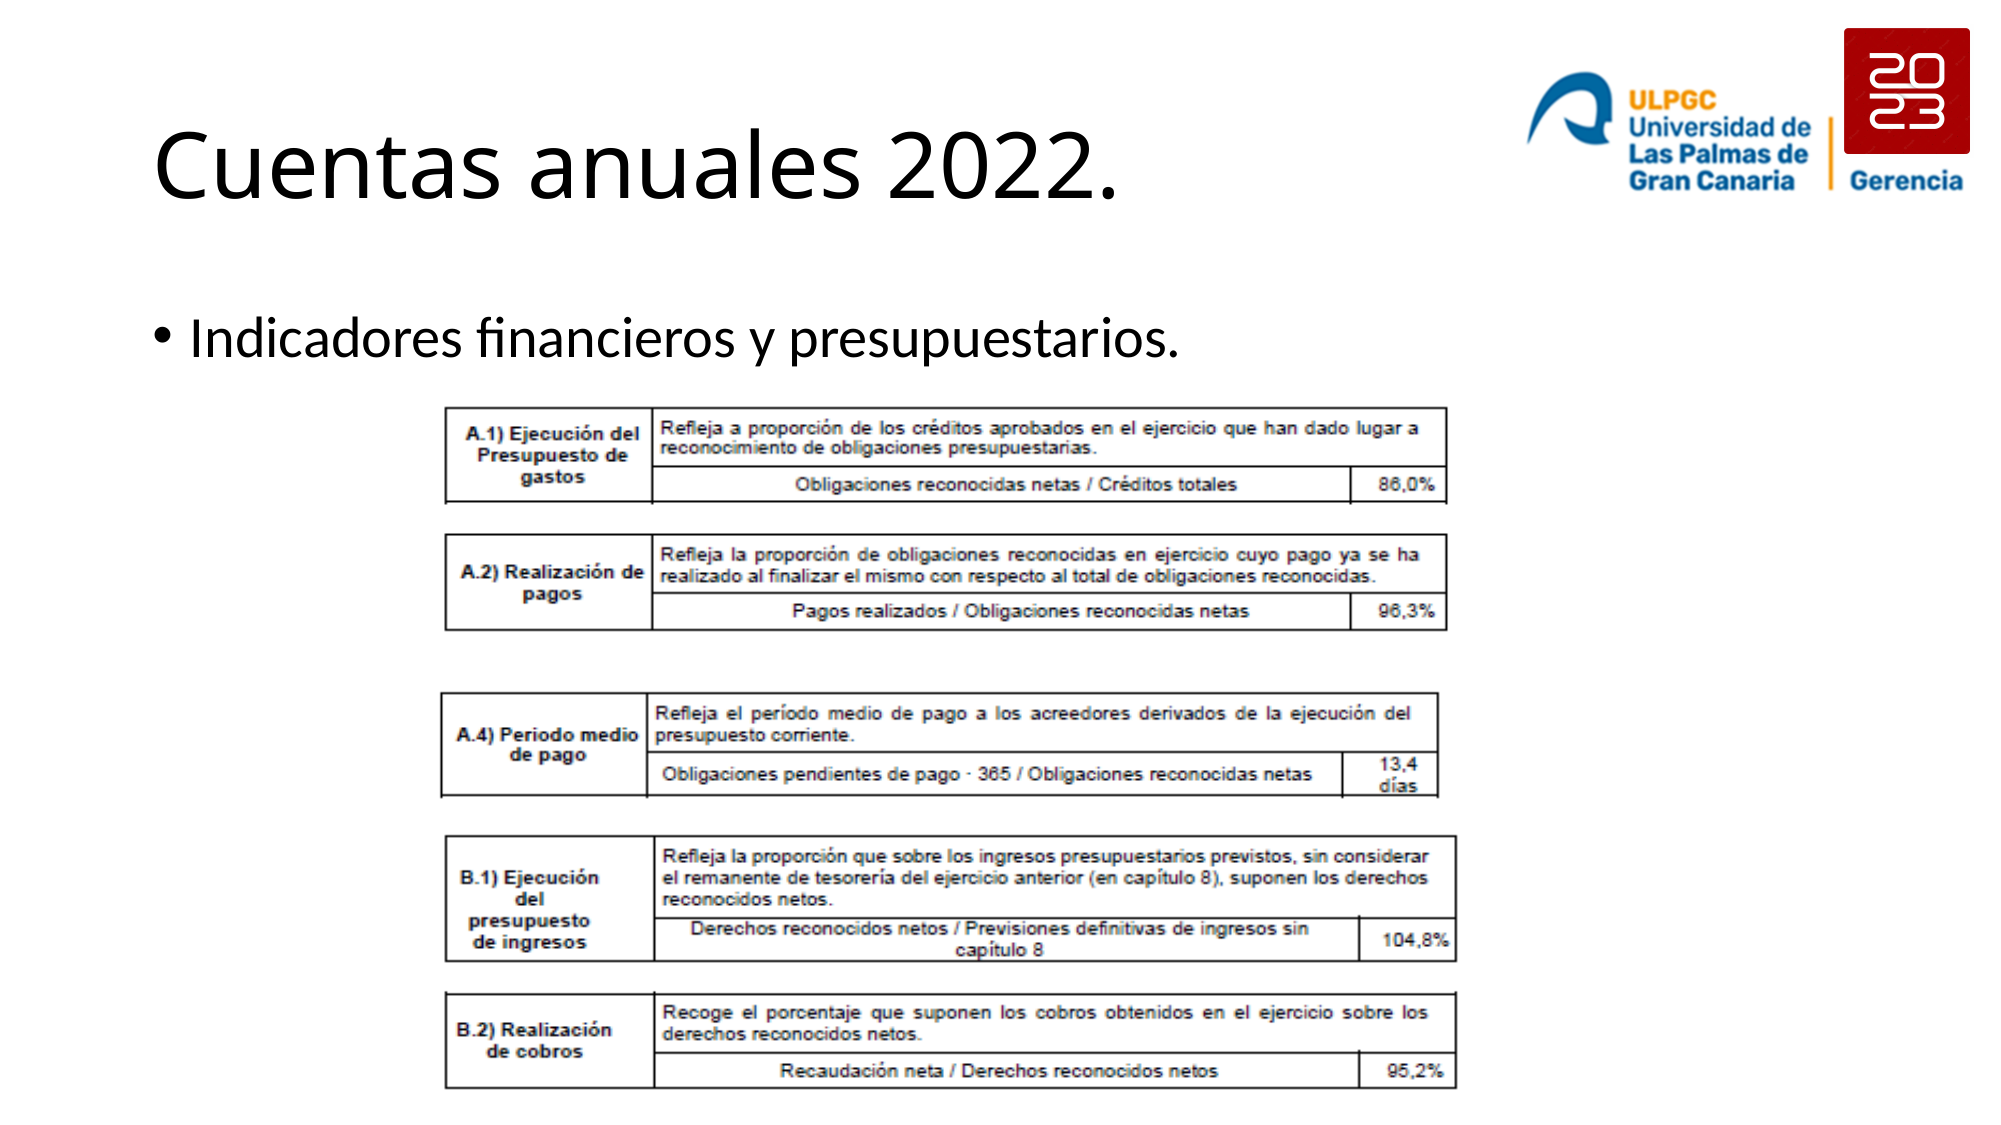

# Cuentas anuales 2022.
Indicadores financieros y presupuestarios.